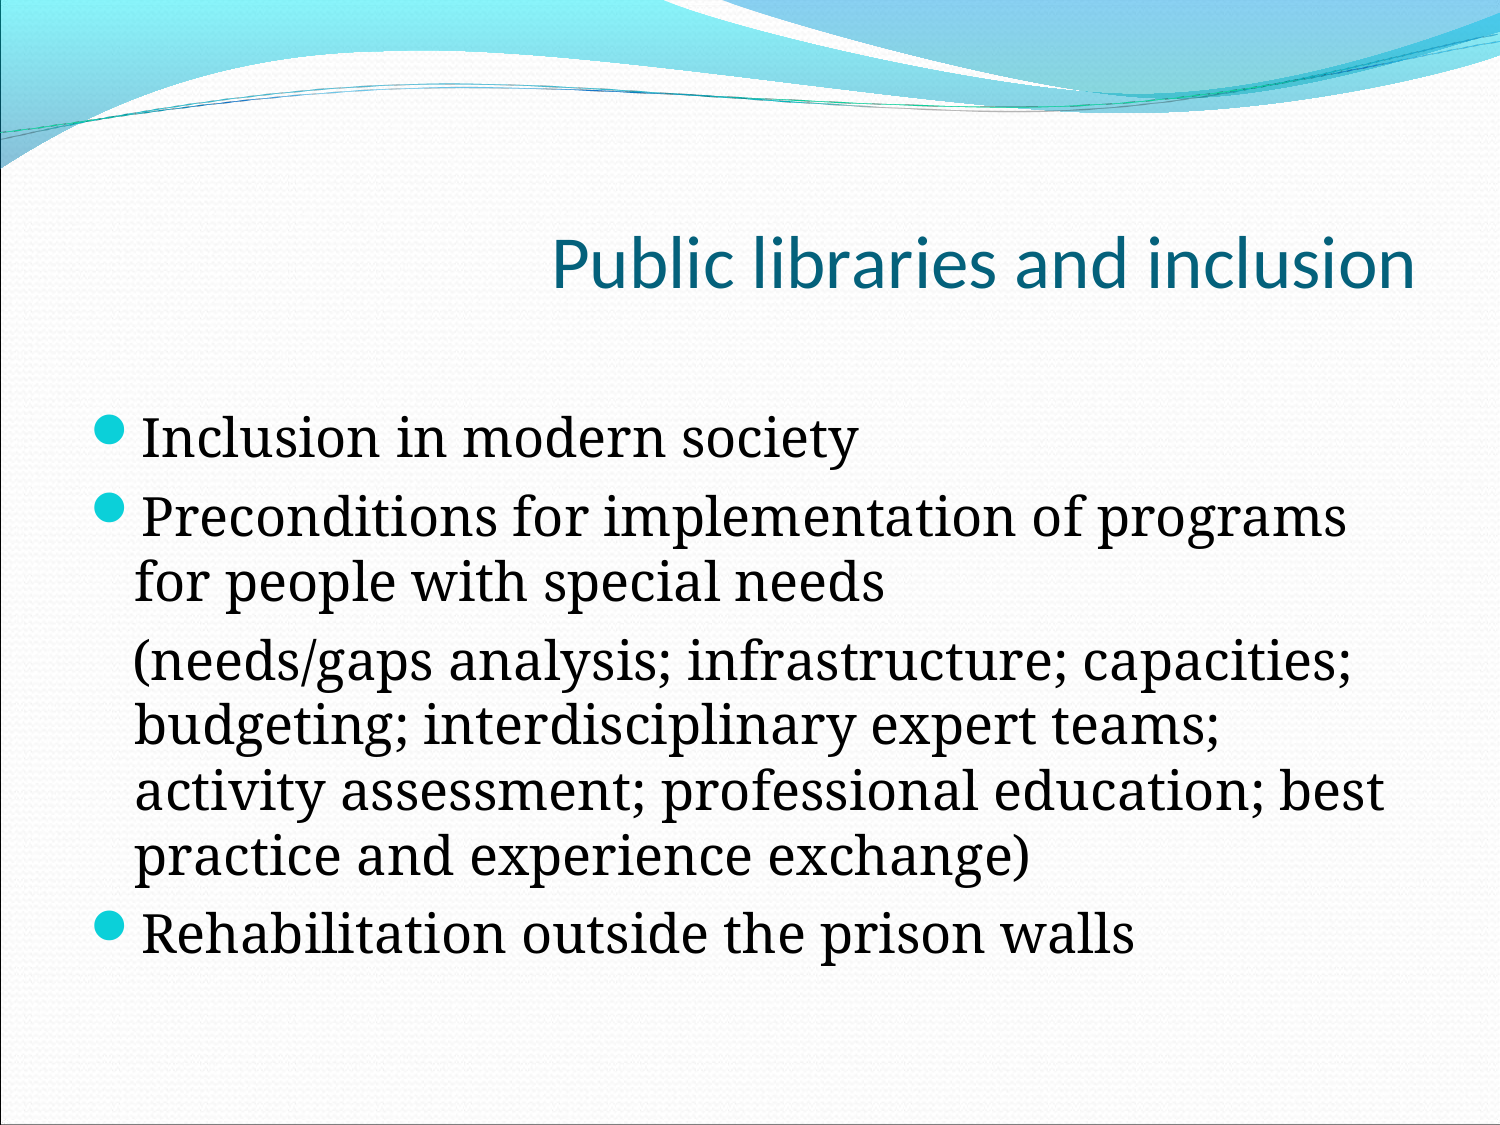

# Public libraries and inclusion
Inclusion in modern society
Preconditions for implementation of programs for people with special needs
 (needs/gaps analysis; infrastructure; capacities; budgeting; interdisciplinary expert teams; activity assessment; professional education; best practice and experience exchange)
Rehabilitation outside the prison walls